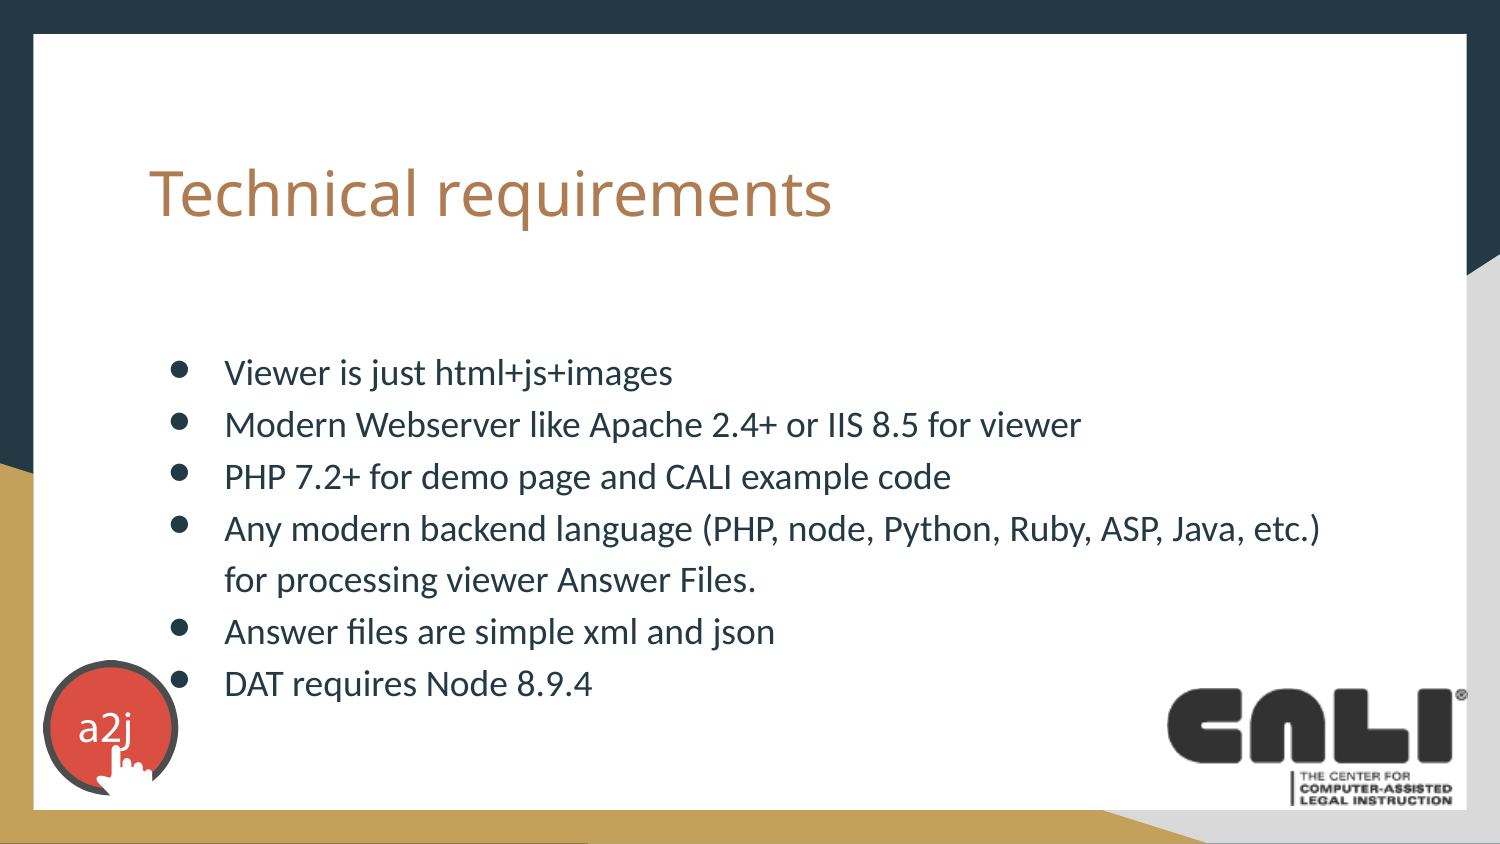

# Technical requirements
Viewer is just html+js+images
Modern Webserver like Apache 2.4+ or IIS 8.5 for viewer
PHP 7.2+ for demo page and CALI example code
Any modern backend language (PHP, node, Python, Ruby, ASP, Java, etc.) for processing viewer Answer Files.
Answer files are simple xml and json
DAT requires Node 8.9.4